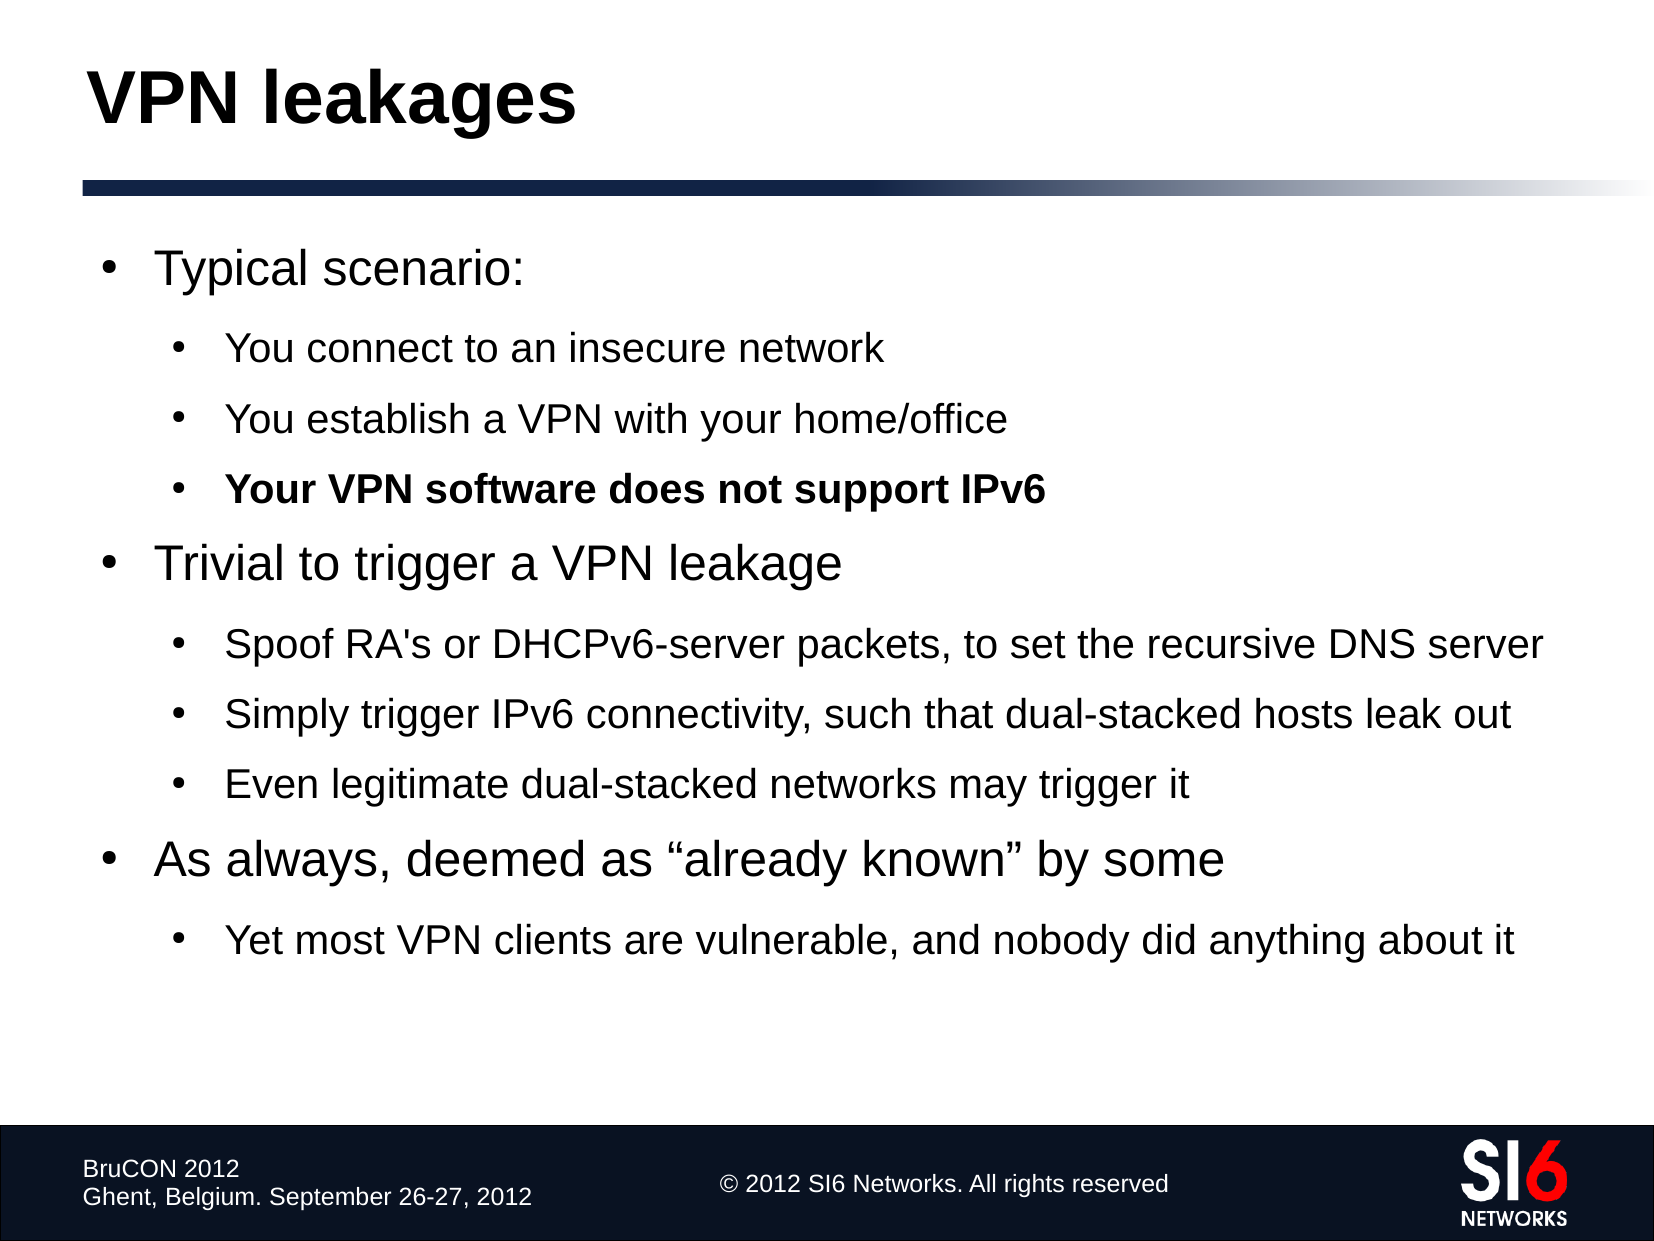

# VPN leakages
Typical scenario:
You connect to an insecure network
You establish a VPN with your home/office
Your VPN software does not support IPv6
Trivial to trigger a VPN leakage
Spoof RA's or DHCPv6-server packets, to set the recursive DNS server
Simply trigger IPv6 connectivity, such that dual-stacked hosts leak out
Even legitimate dual-stacked networks may trigger it
As always, deemed as “already known” by some
Yet most VPN clients are vulnerable, and nobody did anything about it